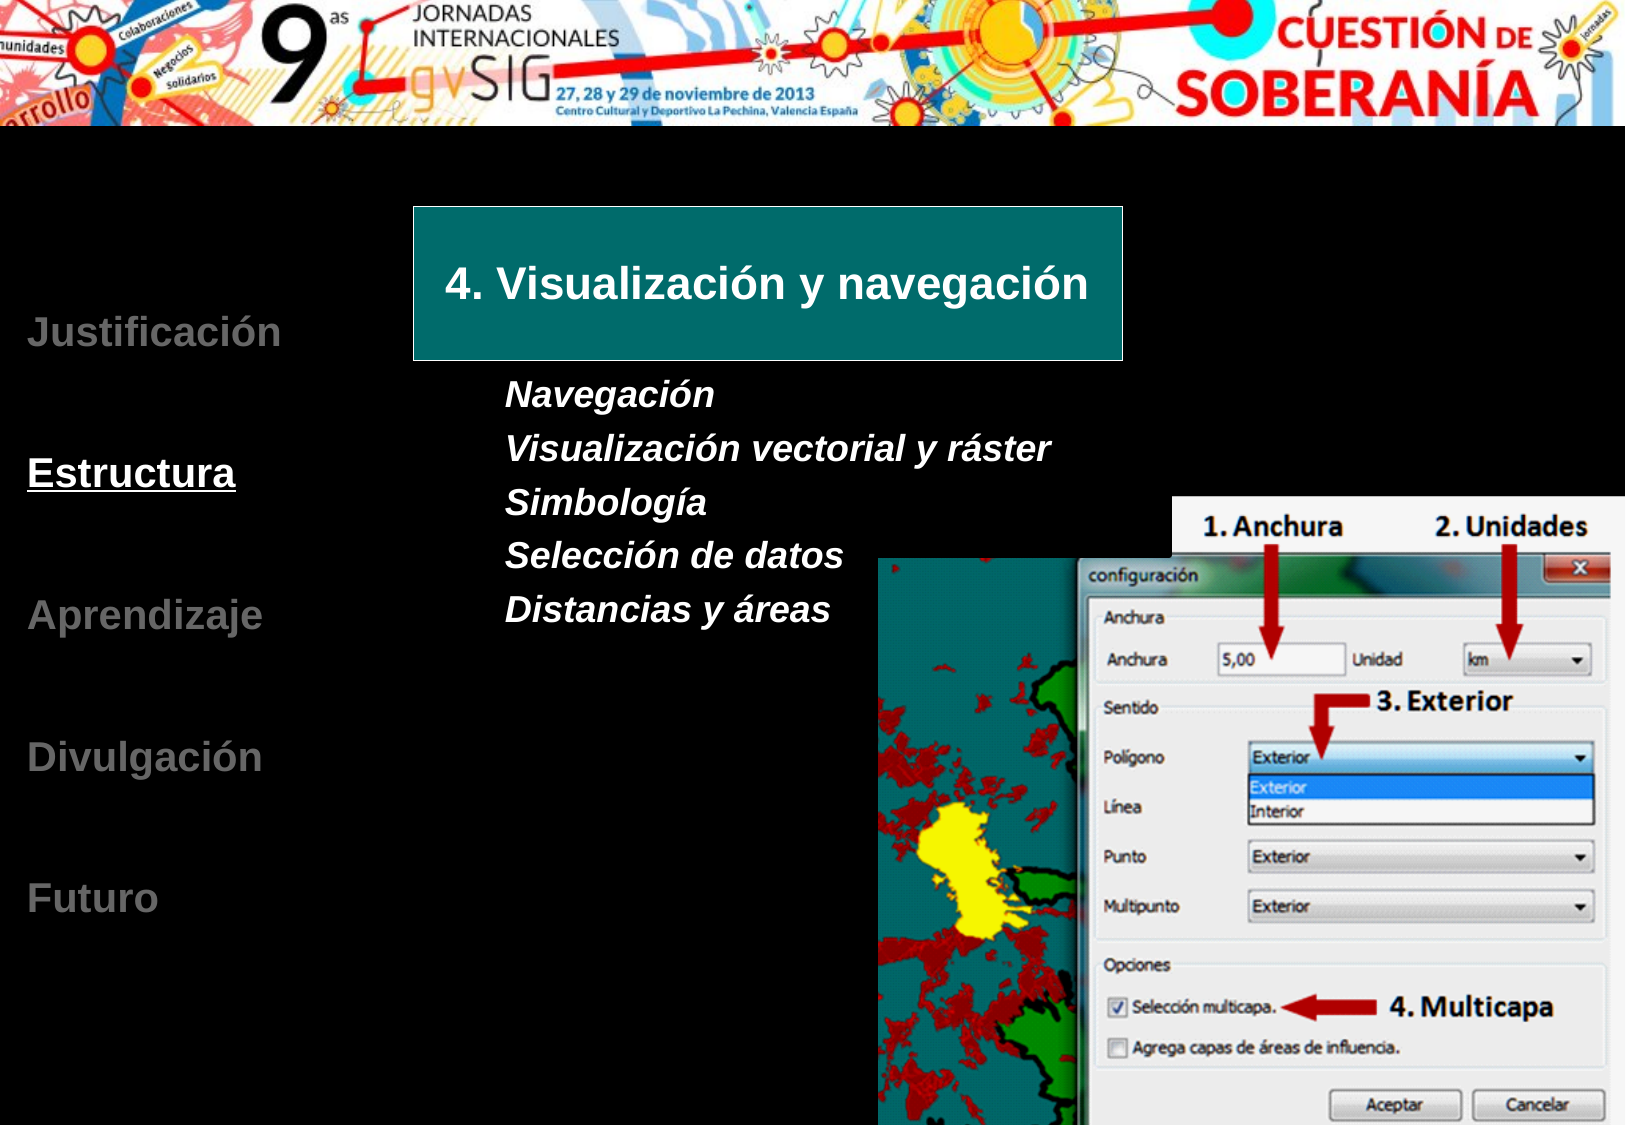

4. Visualización y navegación
Justificación
Estructura
Aprendizaje
Divulgación
Futuro
Navegación
Visualización vectorial y ráster
Simbología
Selección de datos
Distancias y áreas